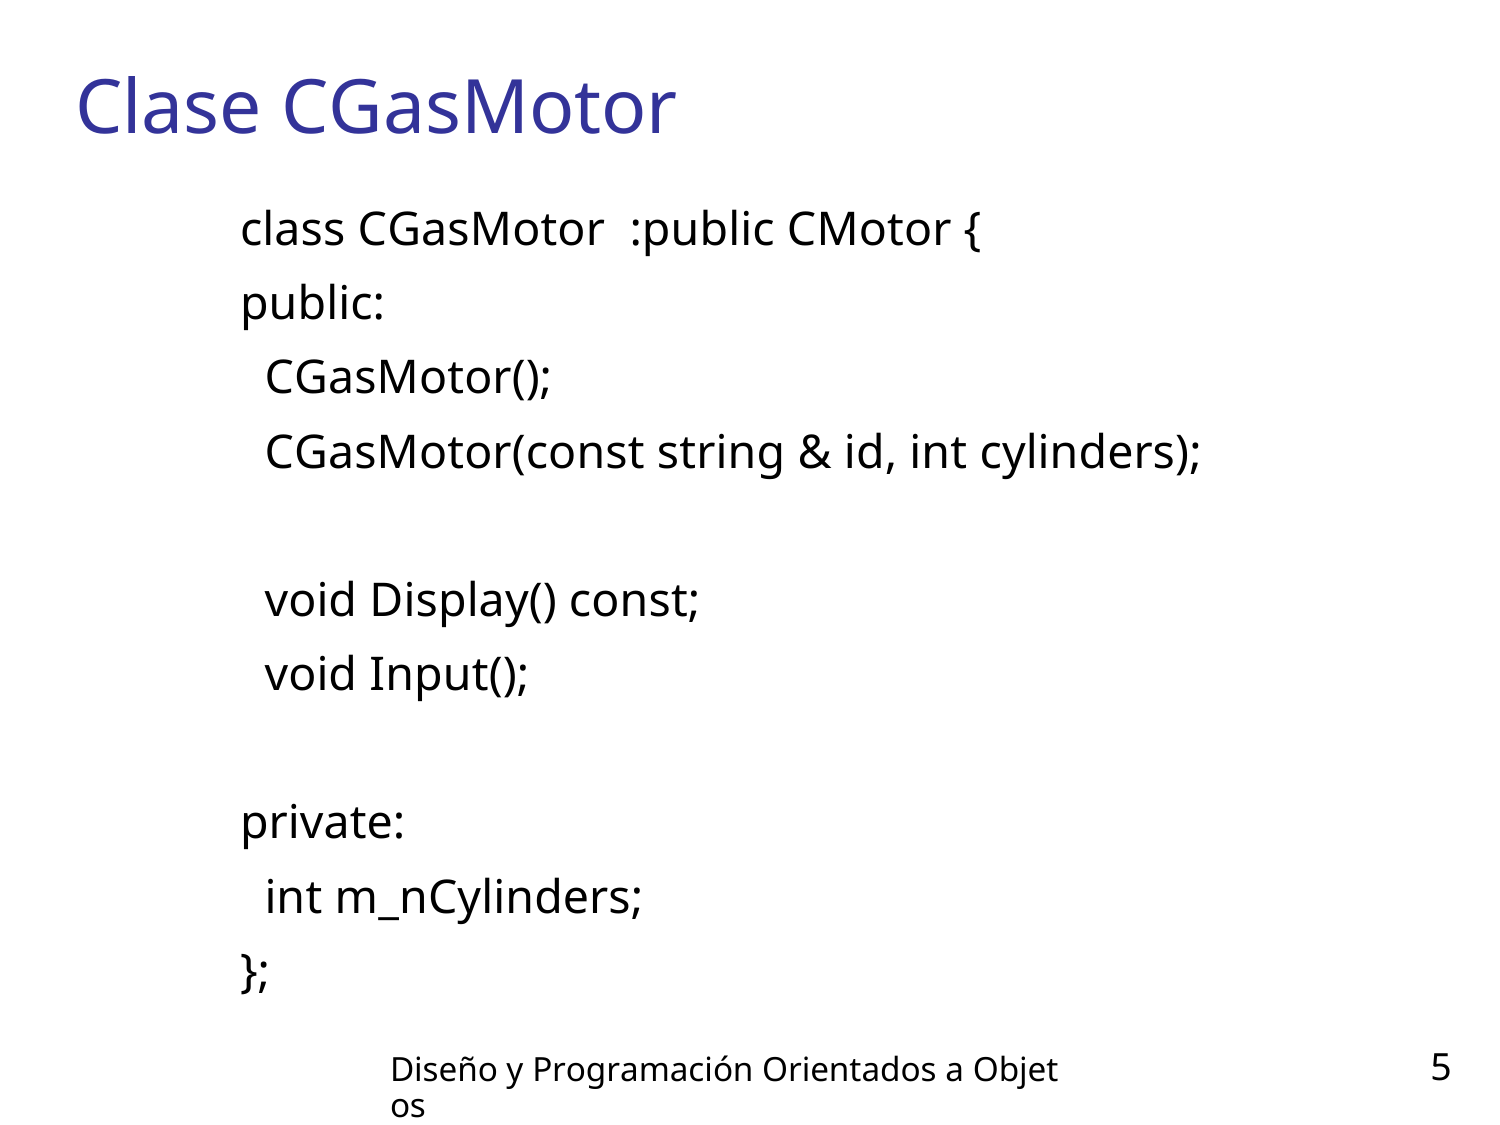

# Clase CGasMotor
class CGasMotor :public CMotor {
public:
 CGasMotor();
 CGasMotor(const string & id, int cylinders);
 void Display() const;
 void Input();
private:
 int m_nCylinders;
};
Diseño y Programación Orientados a Objetos
5